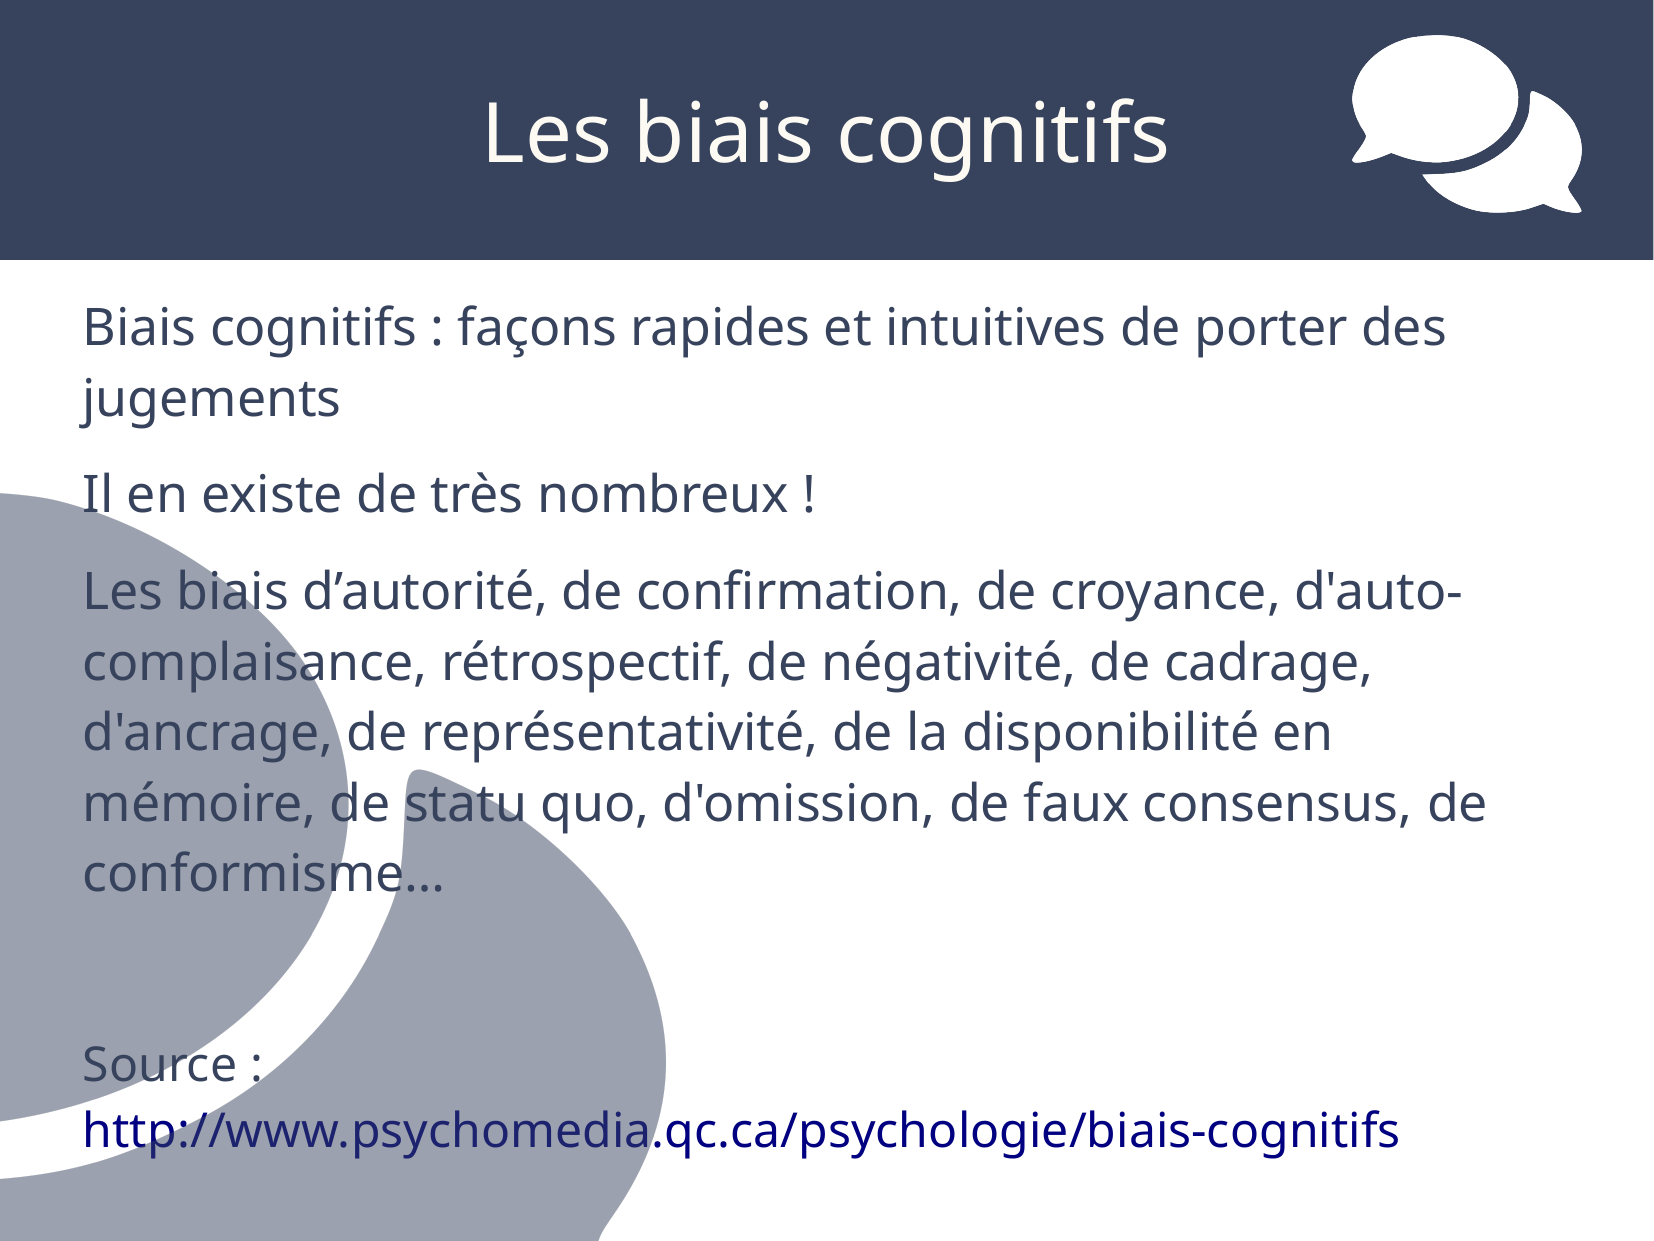

# Les biais cognitifs
Biais cognitifs : façons rapides et intuitives de porter des jugements
Il en existe de très nombreux !
Les biais d’autorité, de confirmation, de croyance, d'auto-complaisance, rétrospectif, de négativité, de cadrage, d'ancrage, de représentativité, de la disponibilité en mémoire, de statu quo, d'omission, de faux consensus, de conformisme…
Source : http://www.psychomedia.qc.ca/psychologie/biais-cognitifs